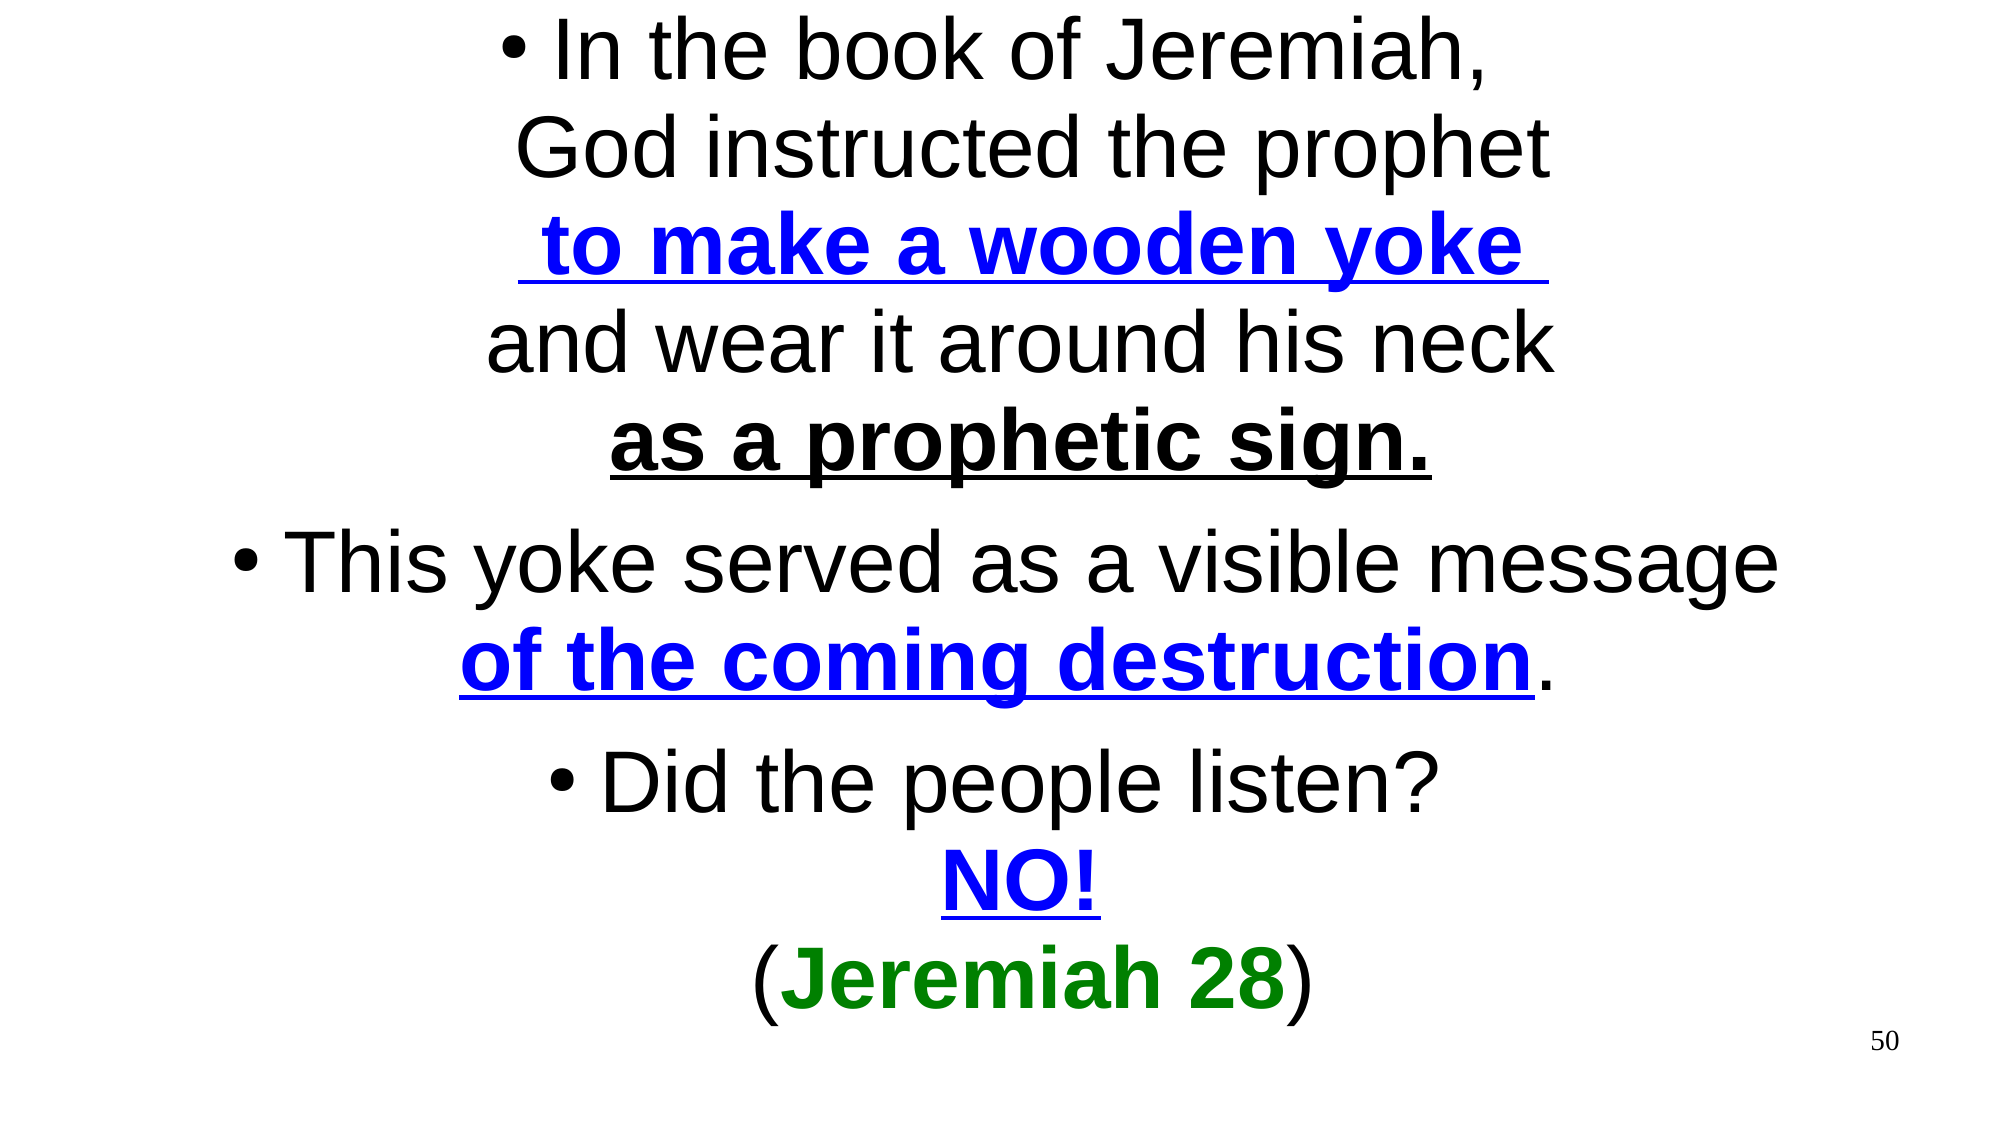

# In the book of Jeremiah, God instructed the prophet to make a wooden yoke and wear it around his neck as a prophetic sign.
This yoke served as a visible message
of the coming destruction.
Did the people listen?
NO!
(Jeremiah 28)
50